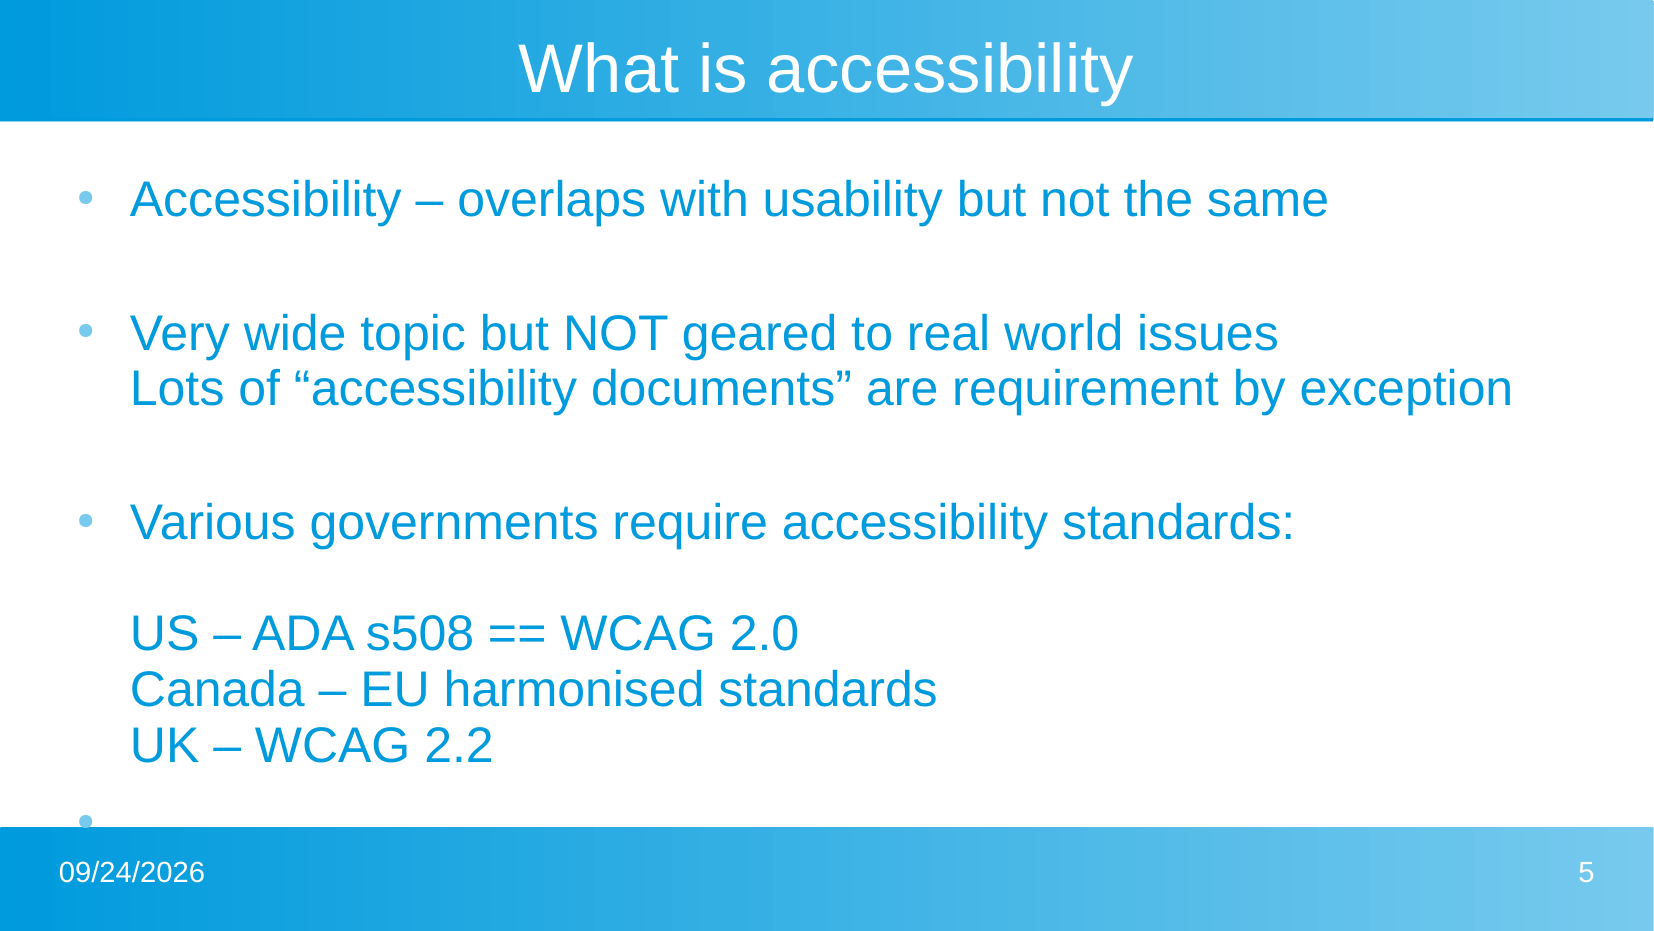

# What is accessibility
Accessibility – overlaps with usability but not the same
Very wide topic but NOT geared to real world issues
Lots of “accessibility documents” are requirement by exception
Various governments require accessibility standards:
US – ADA s508 == WCAG 2.0
Canada – EU harmonised standards
UK – WCAG 2.2
5